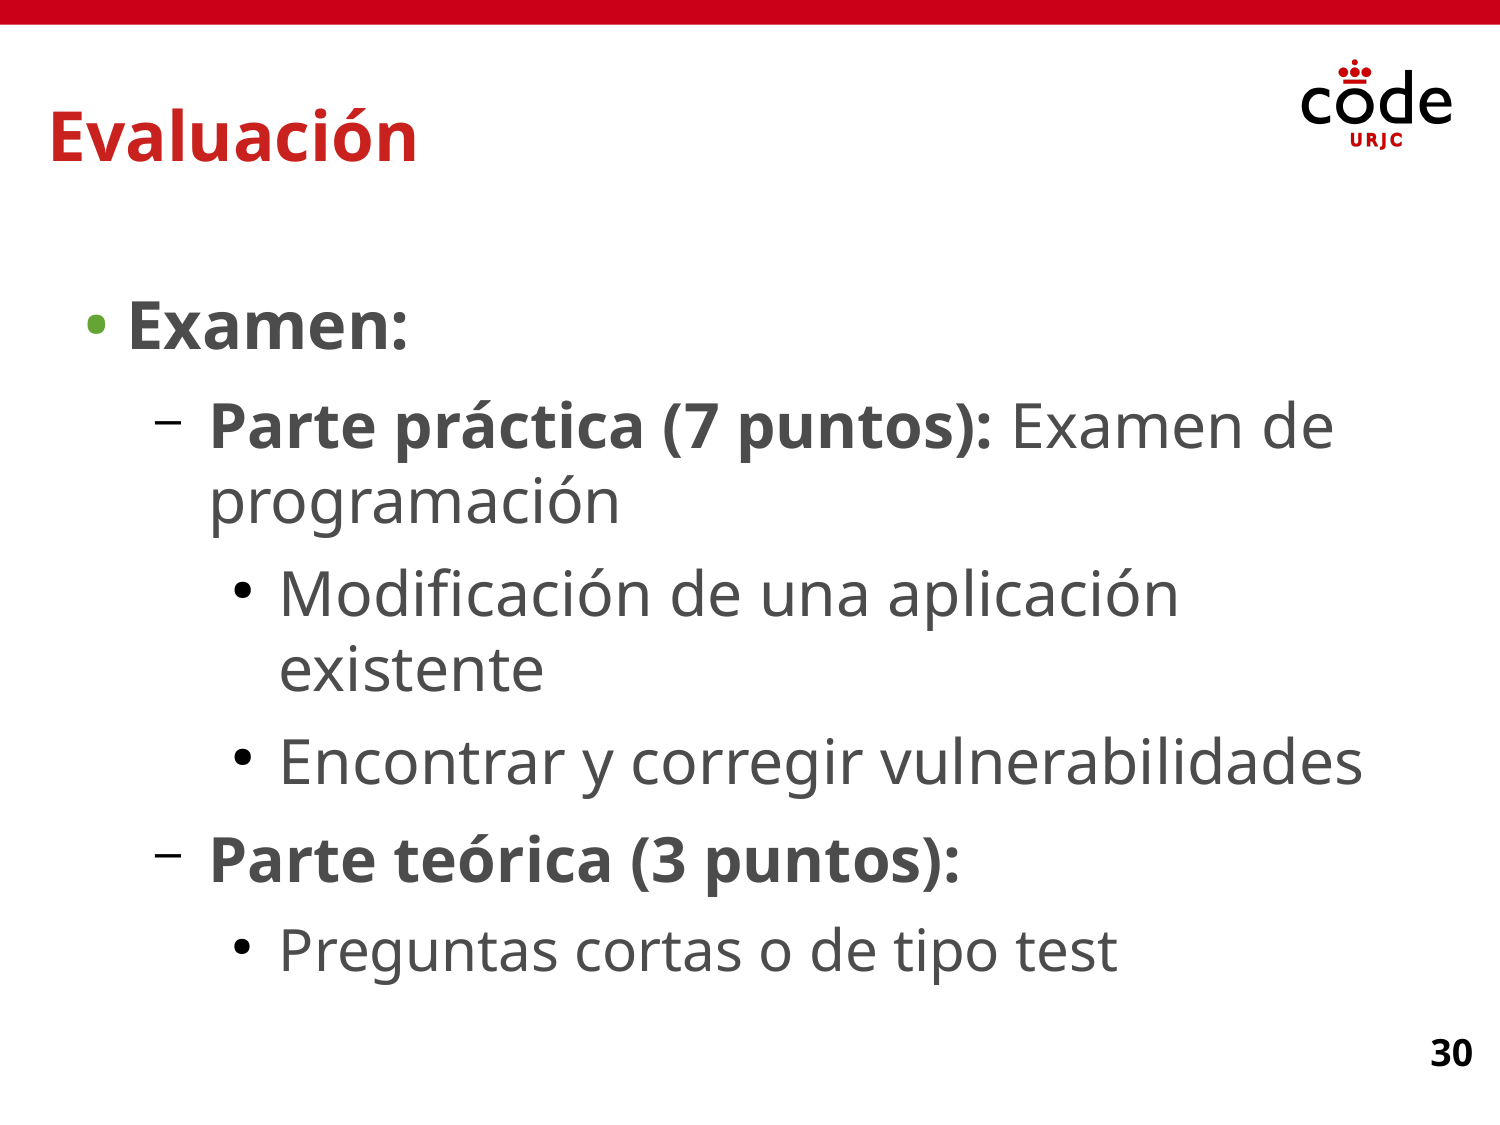

# Evaluación
Examen:
Parte práctica (7 puntos): Examen de programación
Modificación de una aplicación existente
Encontrar y corregir vulnerabilidades
Parte teórica (3 puntos):
Preguntas cortas o de tipo test
30